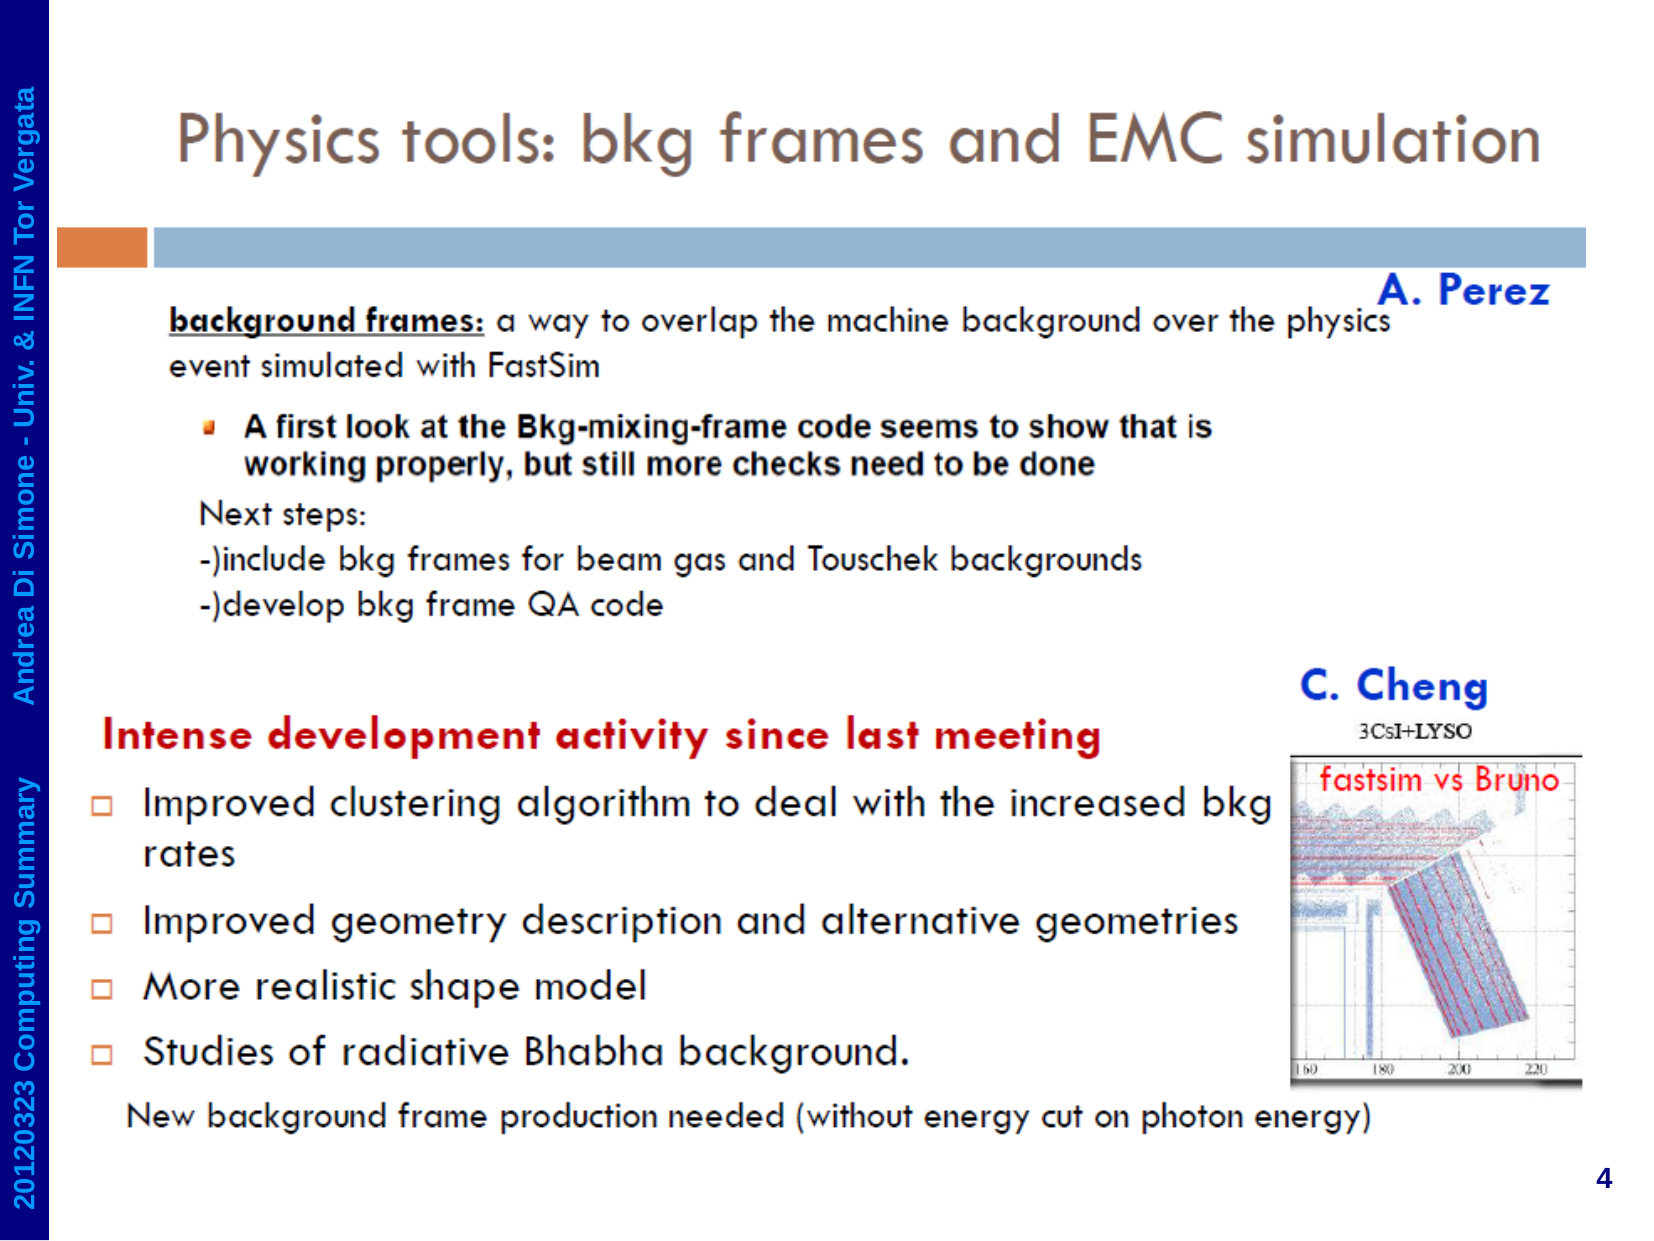

# Physics Tools - FastSim
Andrea Di Simone - Univ. & INFN Tor Vergata
20120323 Computing Summary
4